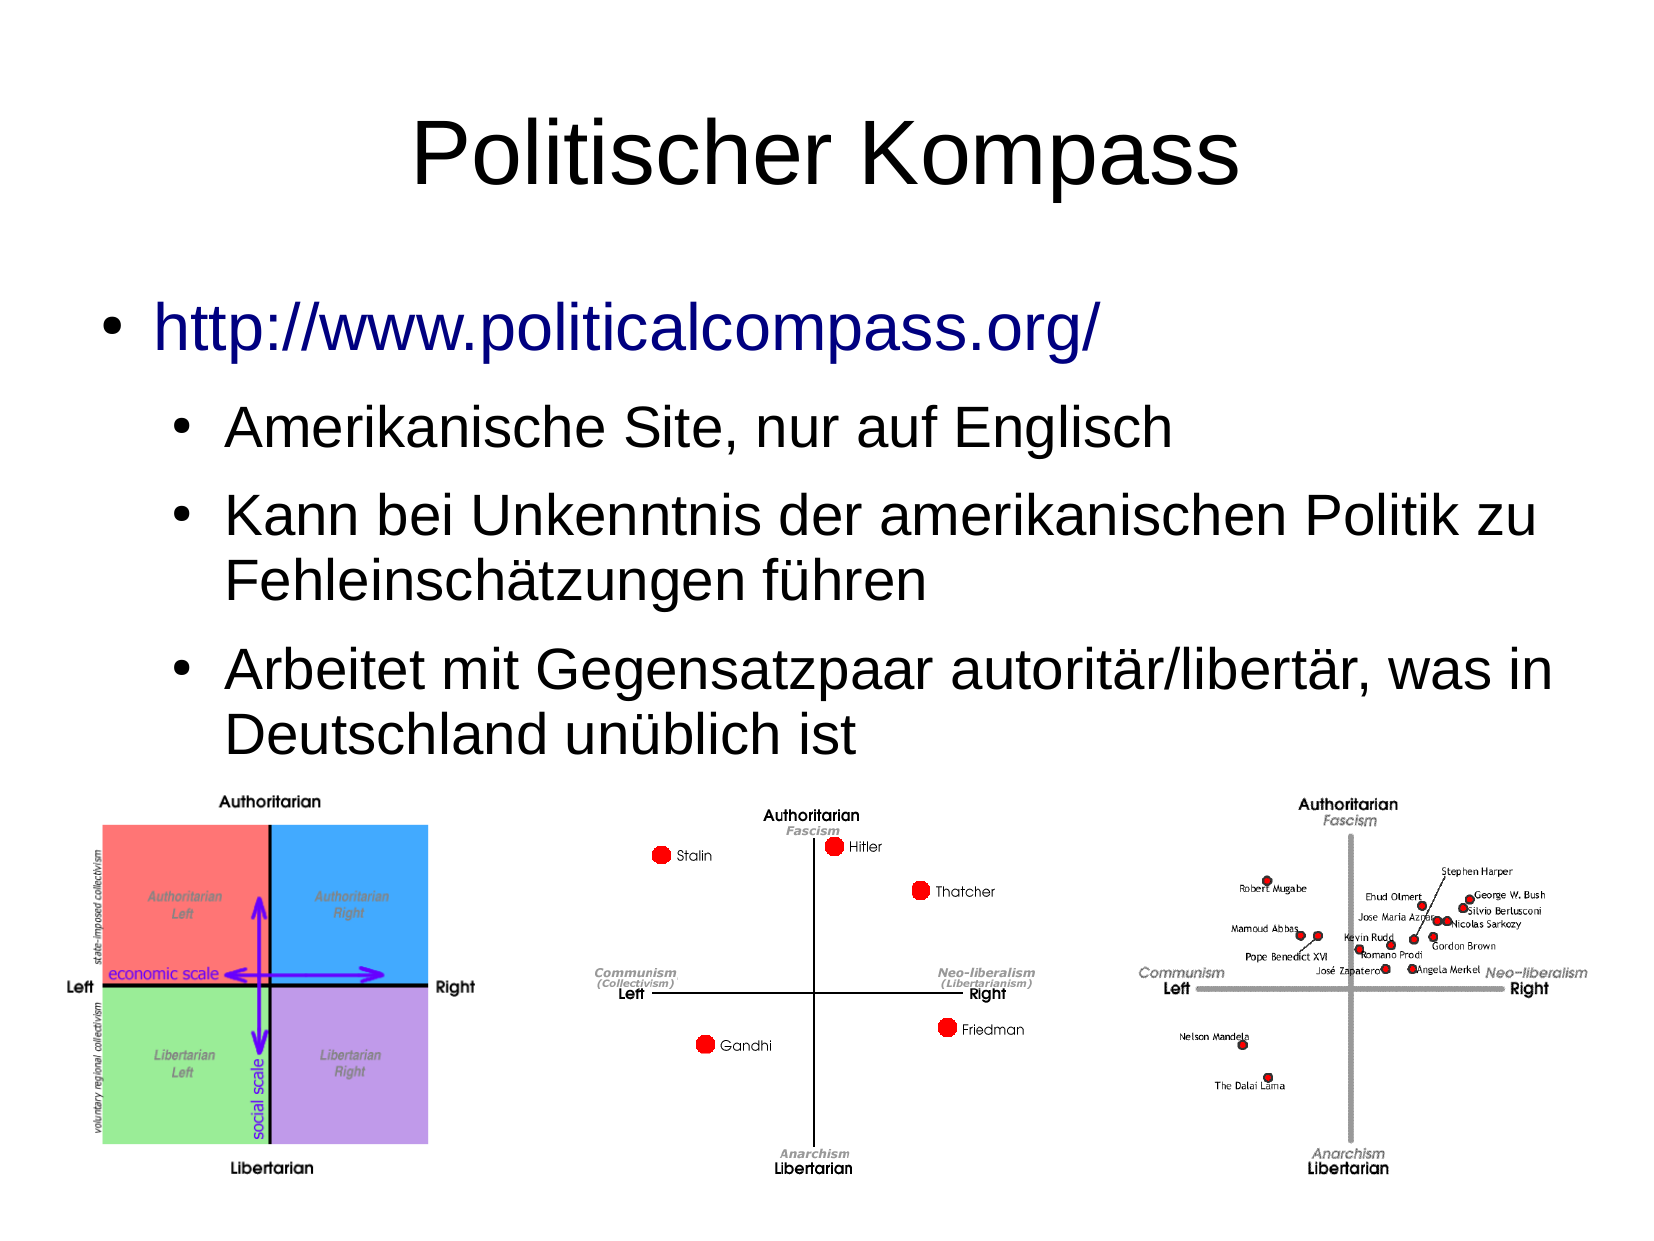

# Politischer Kompass
http://www.politicalcompass.org/
Amerikanische Site, nur auf Englisch
Kann bei Unkenntnis der amerikanischen Politik zu Fehleinschätzungen führen
Arbeitet mit Gegensatzpaar autoritär/libertär, was in Deutschland unüblich ist